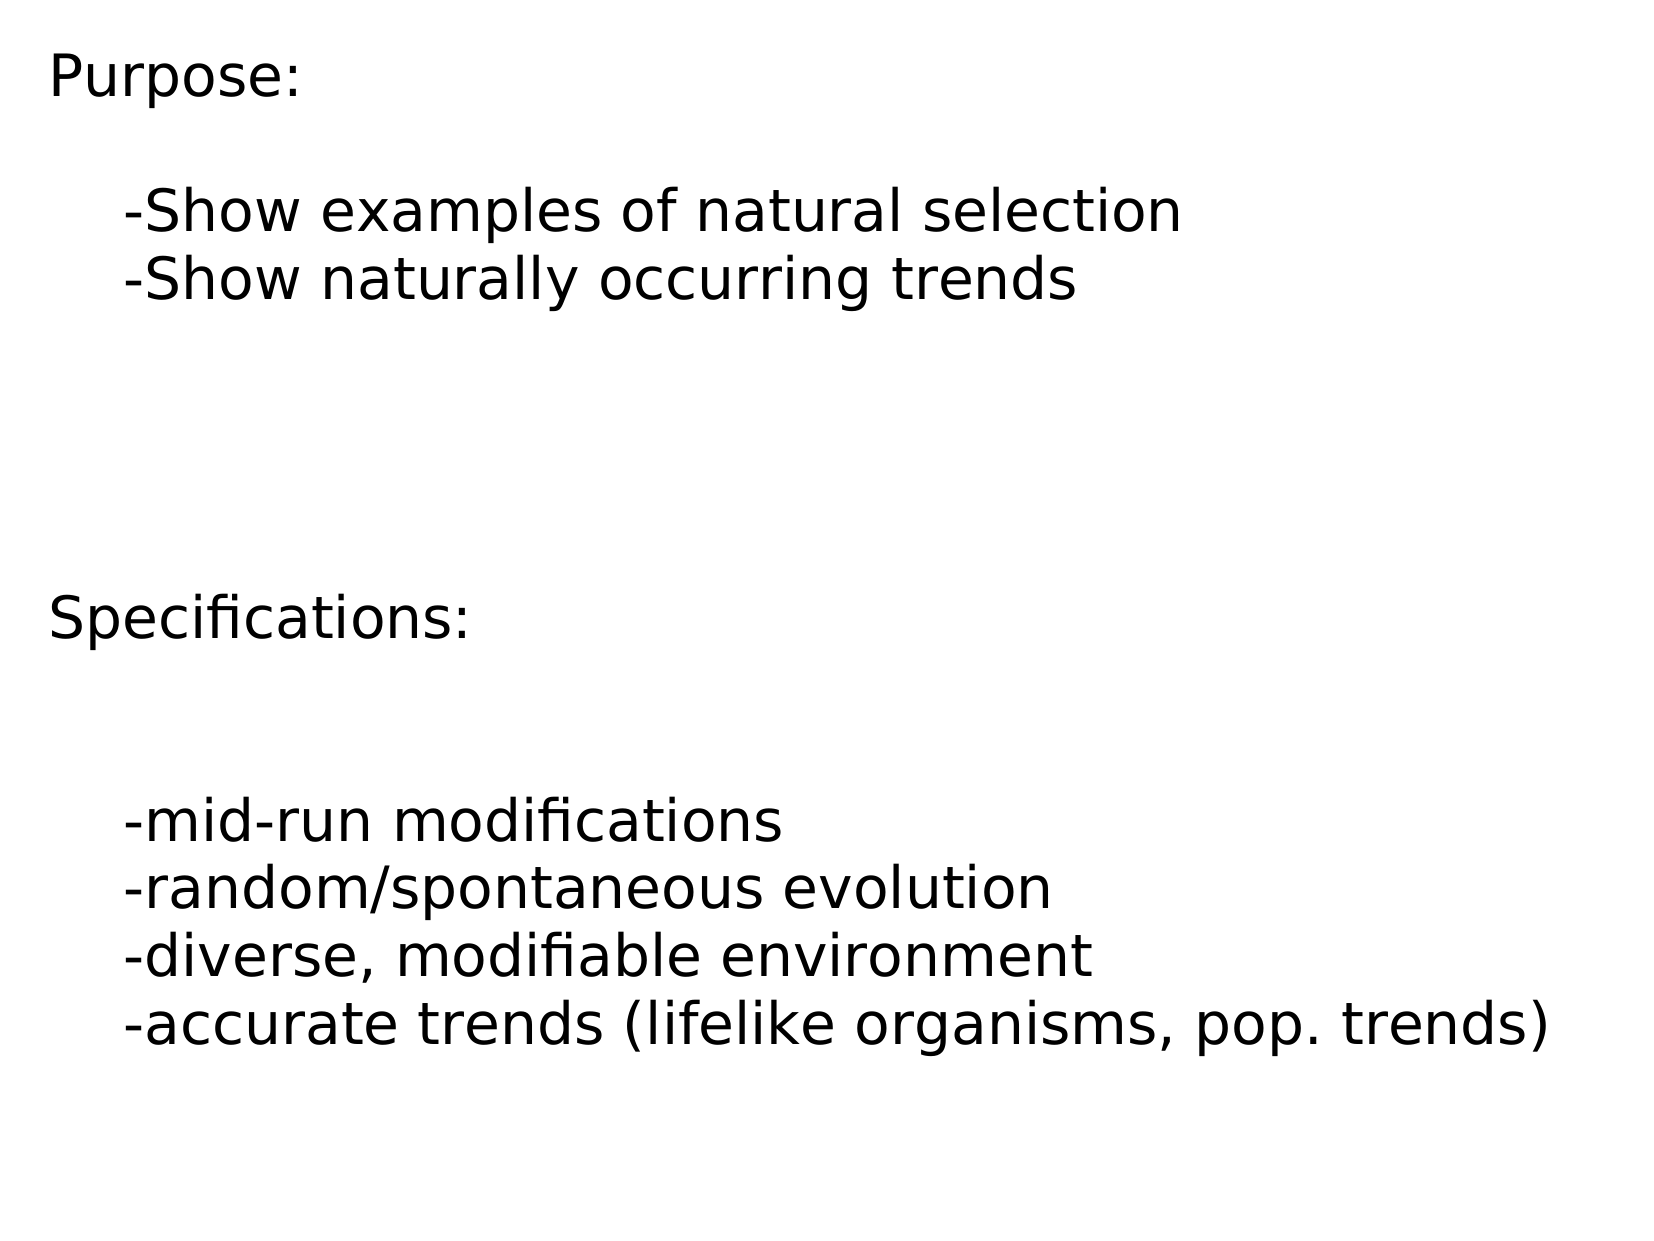

Purpose:
	-Show examples of natural selection
	-Show naturally occurring trends
Specifications:
	-mid-run modifications
	-random/spontaneous evolution
	-diverse, modifiable environment
	-accurate trends (lifelike organisms, pop. trends)